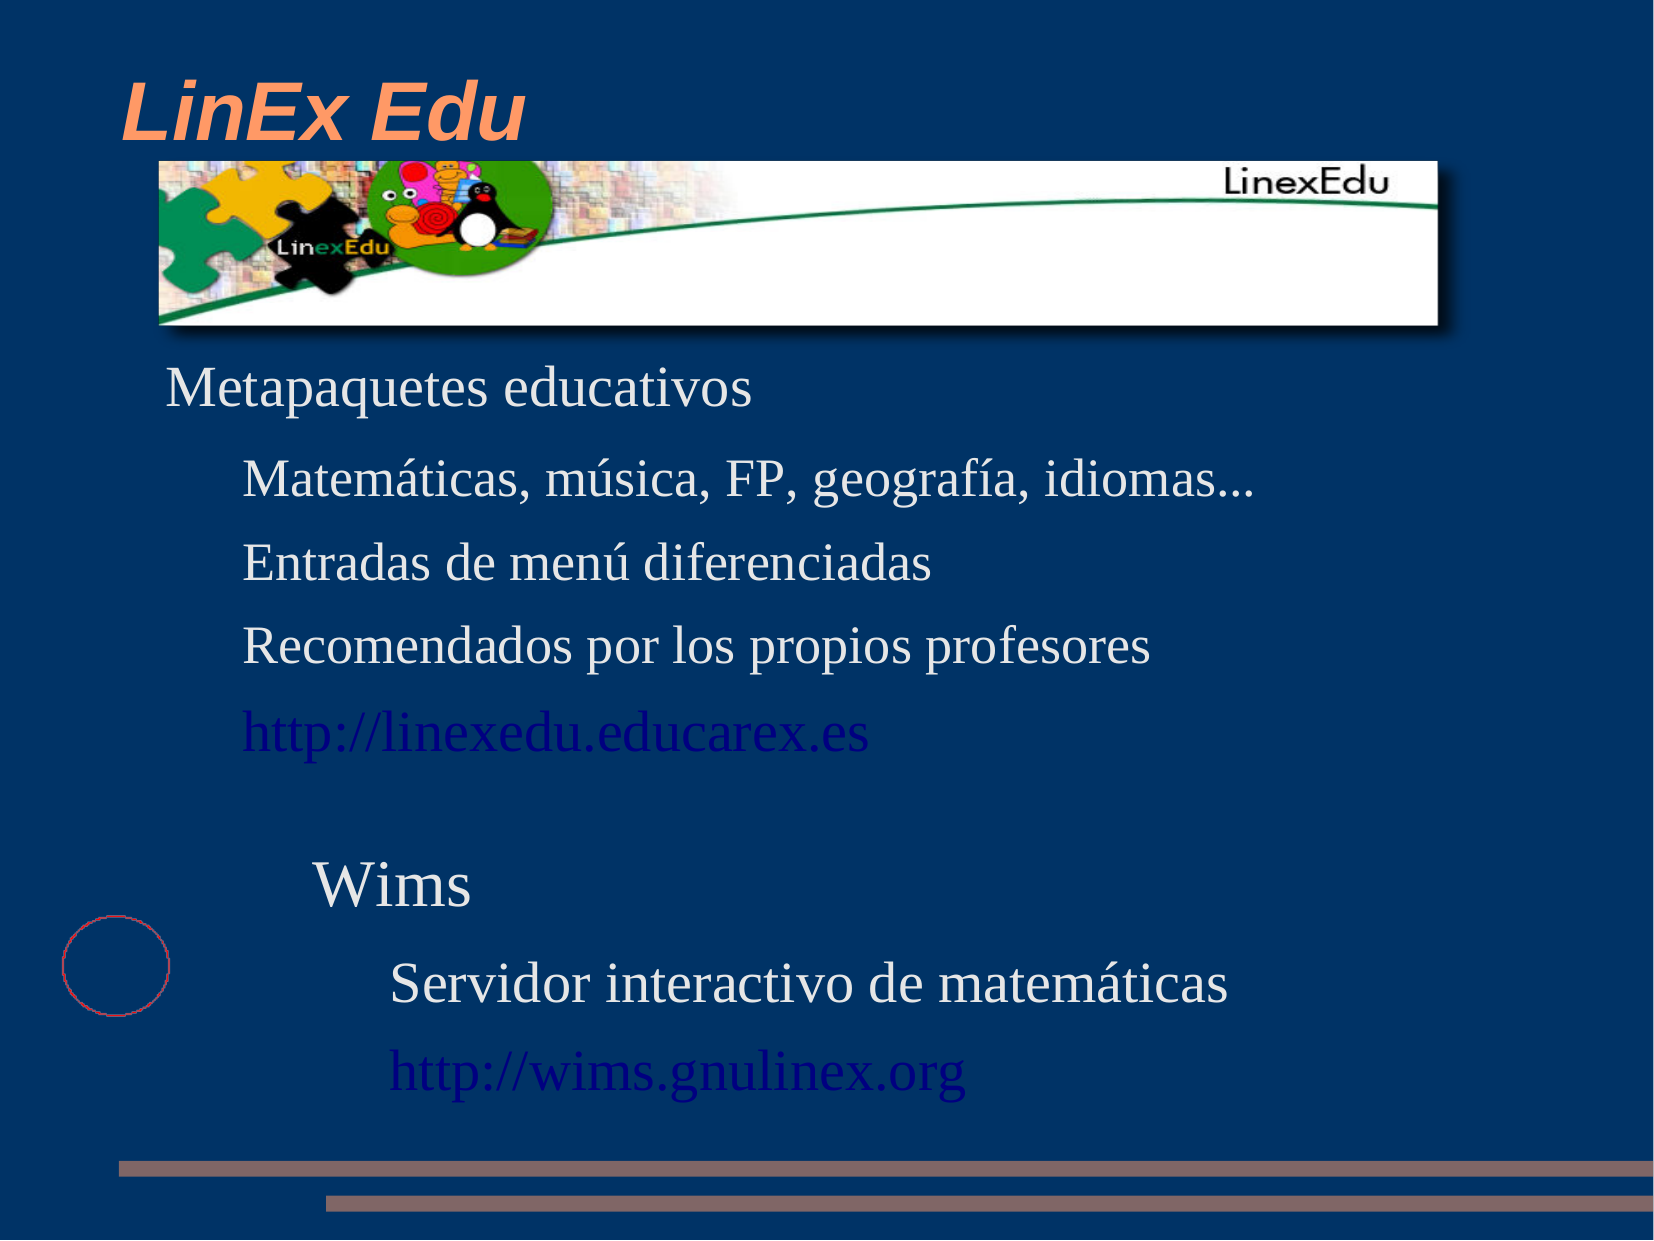

# LinEx Edu
Metapaquetes educativos
Matemáticas, música, FP, geografía, idiomas...
Entradas de menú diferenciadas
Recomendados por los propios profesores
http://linexedu.educarex.es
Wims
Servidor interactivo de matemáticas
http://wims.gnulinex.org